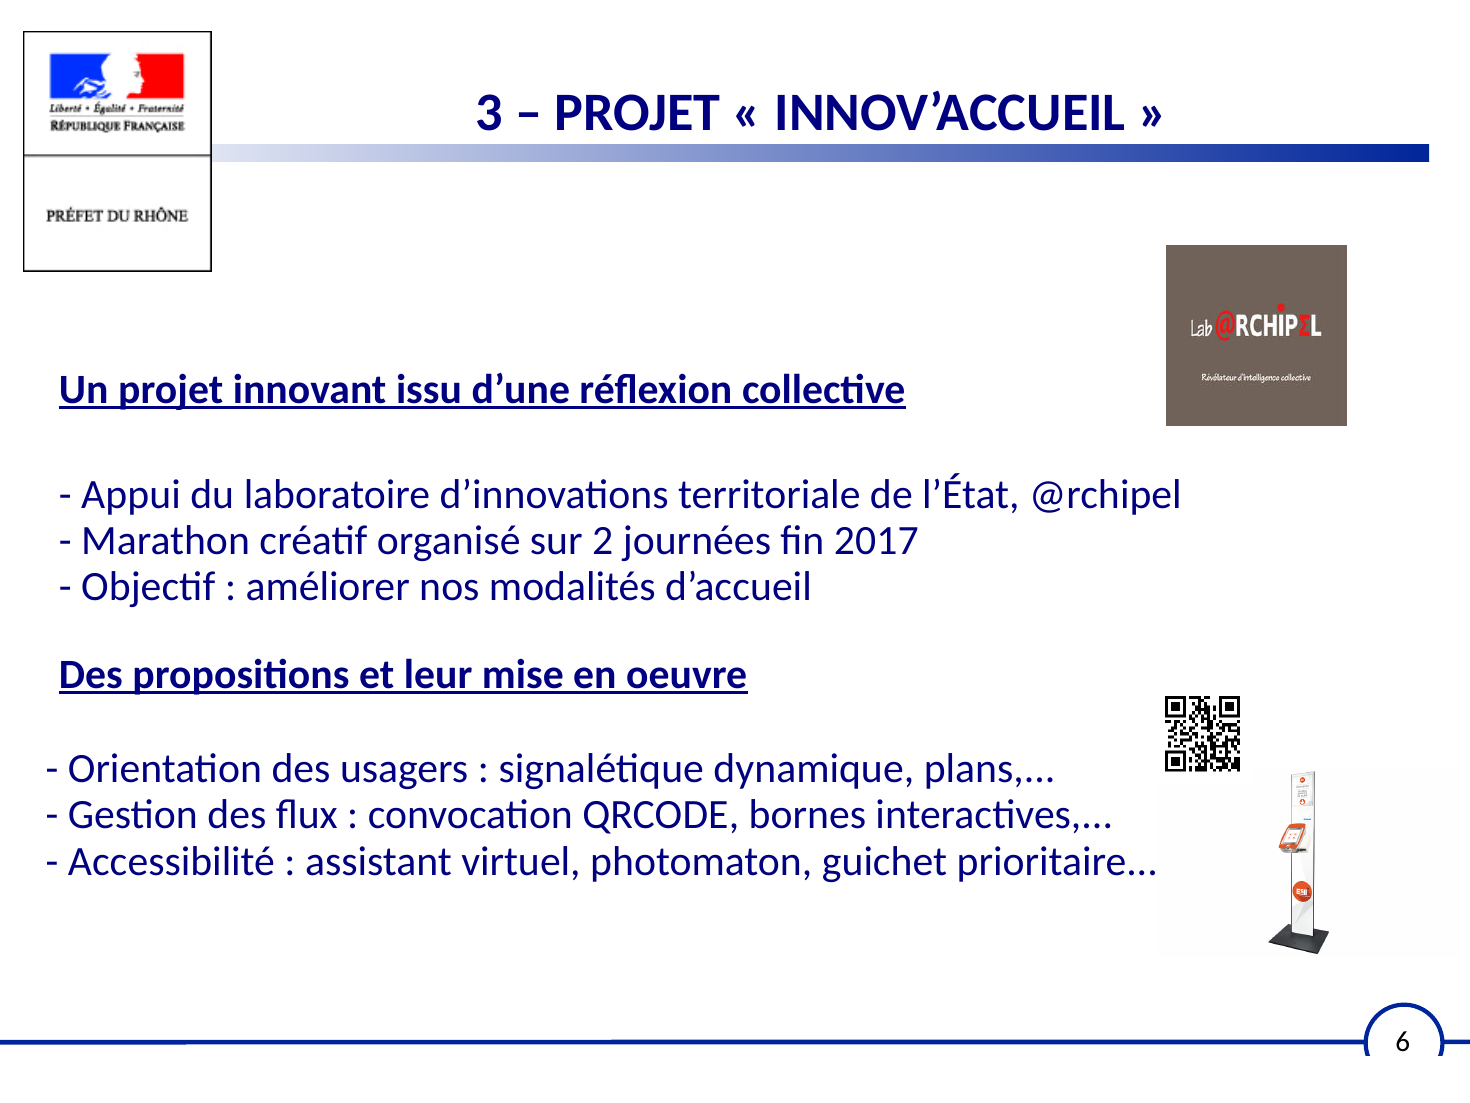

# 3 – PROJET « INNOV’ACCUEIL »
Un projet innovant issu d’une réflexion collective
- Appui du laboratoire d’innovations territoriale de l’État, @rchipel
- Marathon créatif organisé sur 2 journées fin 2017
- Objectif : améliorer nos modalités d’accueil
Des propositions et leur mise en oeuvre
- Orientation des usagers : signalétique dynamique, plans,...
- Gestion des flux : convocation QRCODE, bornes interactives,...
- Accessibilité : assistant virtuel, photomaton, guichet prioritaire...